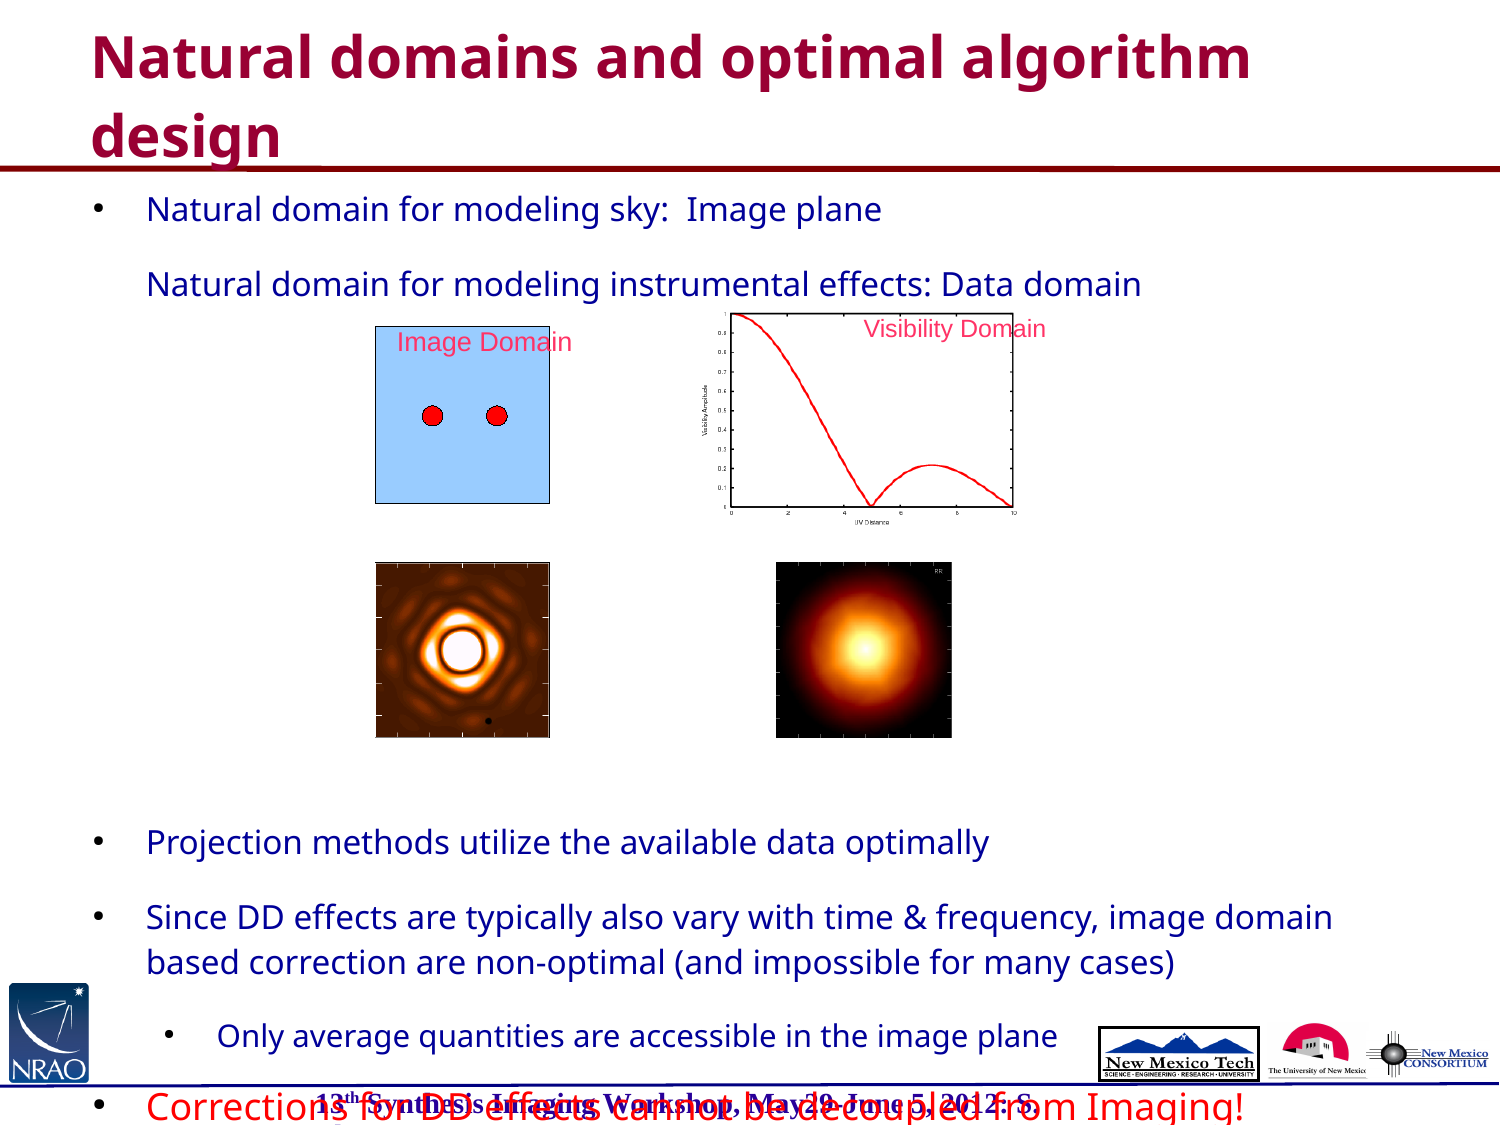

Natural domains and optimal algorithm design
Natural domain for modeling sky: Image plane
Natural domain for modeling instrumental effects: Data domain
Projection methods utilize the available data optimally
Since DD effects are typically also vary with time & frequency, image domain based correction are non-optimal (and impossible for many cases)
Only average quantities are accessible in the image plane
Corrections for DD effects cannot be decoupled from Imaging!
Visibility Domain
Image Domain
ME entirely in the visibility domain:
 where Eij represents a direction dependent (DD) effect
Construct a Kij which models the desired DD effect
If KTij Eij ~ 1 (Unitary Operator), compute update direction (Dirty Image) as
Accurate residual computation (Chisq) as
If the operator is approximately unitary, the iterations will converge
Appropriate DD normalization required in the above computations
Affects speed of convergence
#